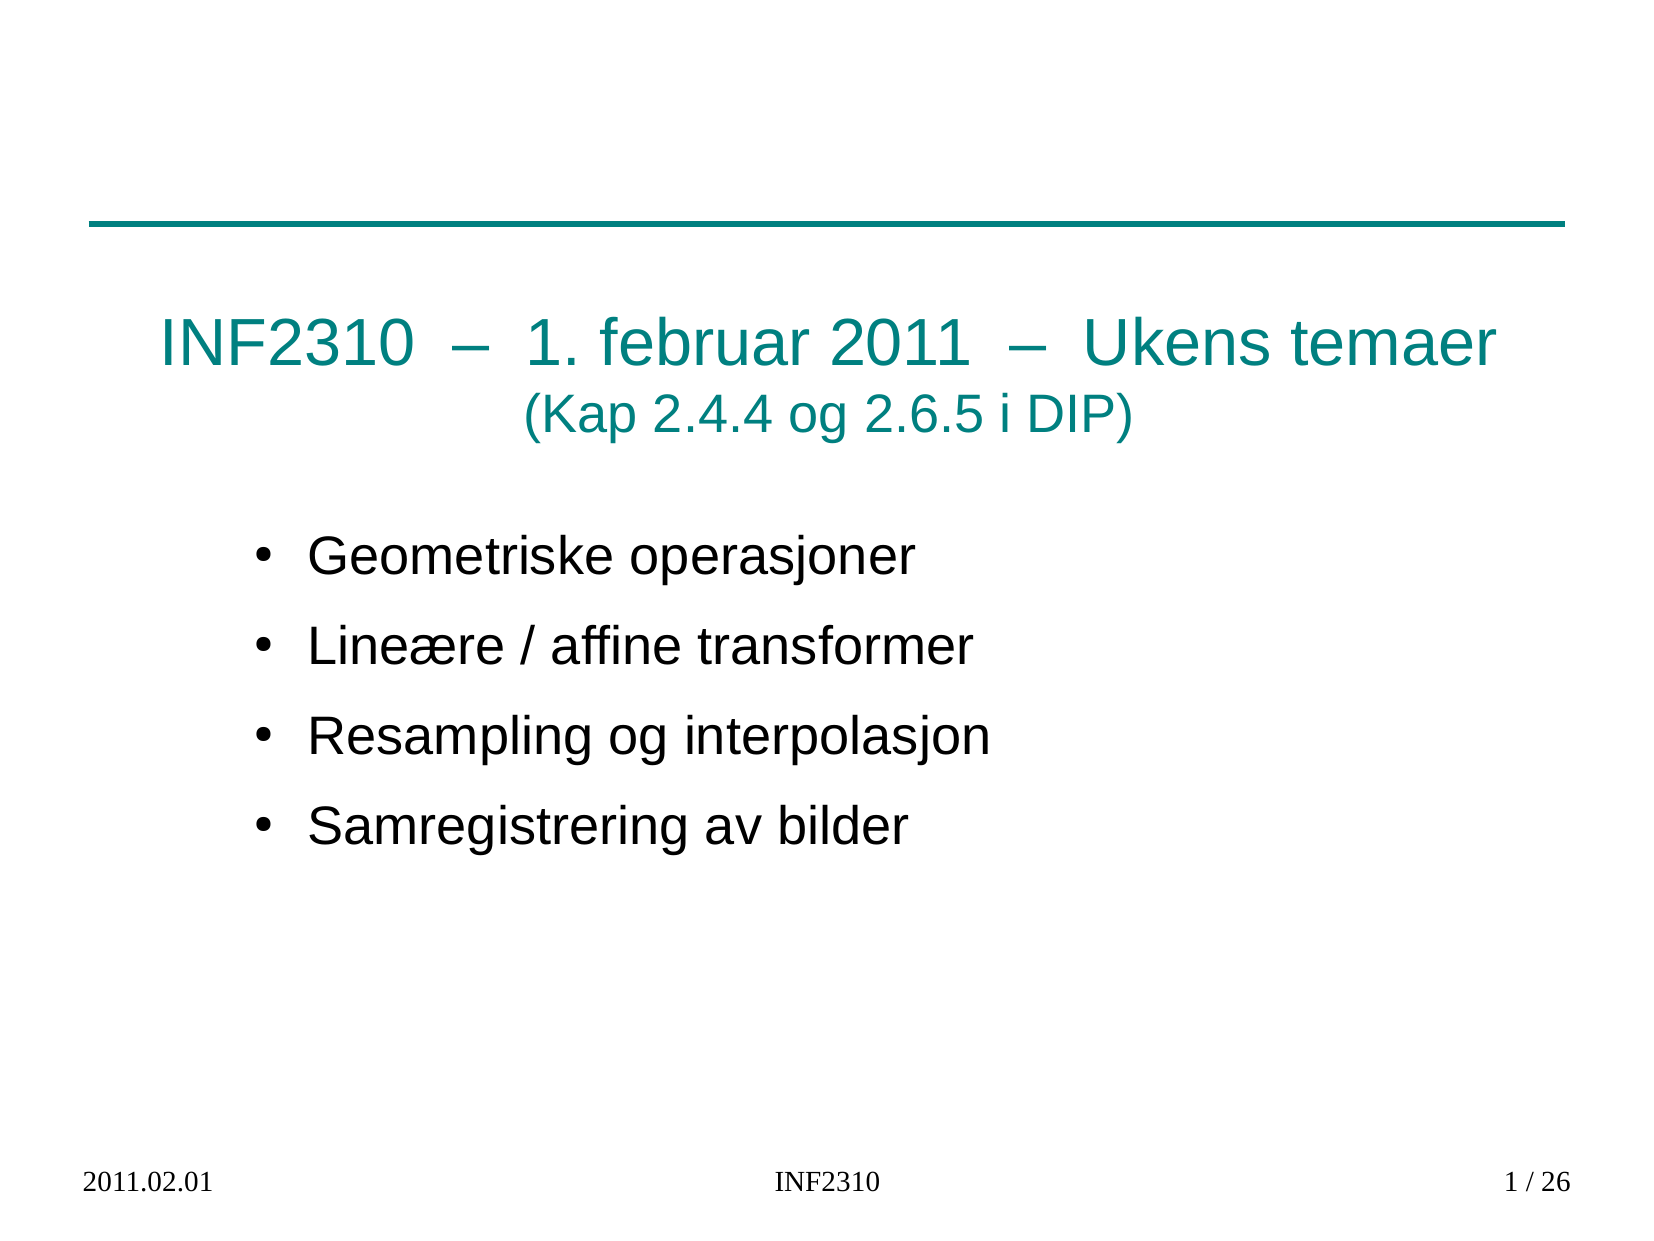

INF2310 – 1. februar 2011 – Ukens temaer
(Kap 2.4.4 og 2.6.5 i DIP)
# Geometriske operasjoner
Lineære / affine transformer
Resampling og interpolasjon
Samregistrering av bilder
2011.02.01
INF2310
1